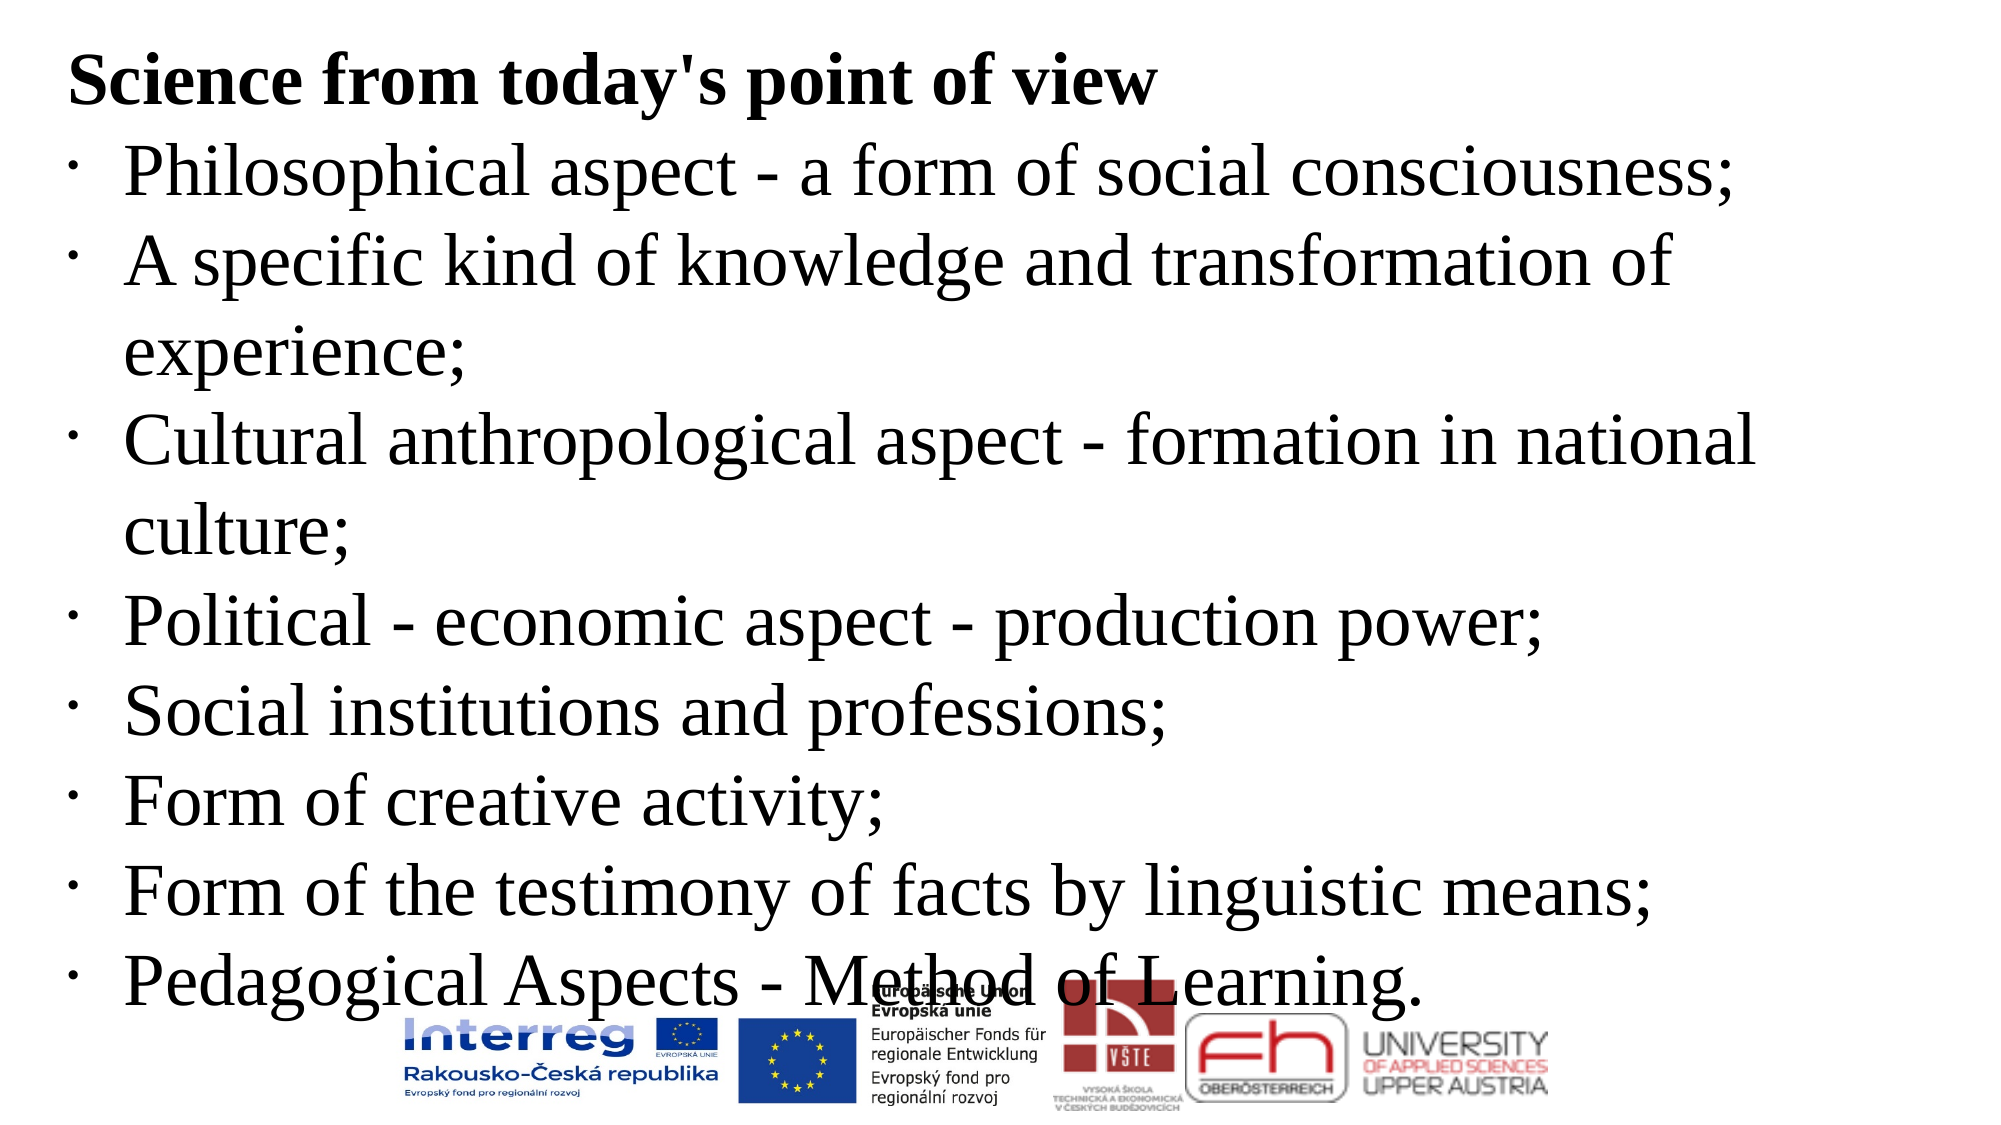

Science from today's point of view
Philosophical aspect - a form of social consciousness;
A specific kind of knowledge and transformation of experience;
Cultural anthropological aspect - formation in national culture;
Political - economic aspect - production power;
Social institutions and professions;
Form of creative activity;
Form of the testimony of facts by linguistic means;
Pedagogical Aspects - Method of Learning.
#